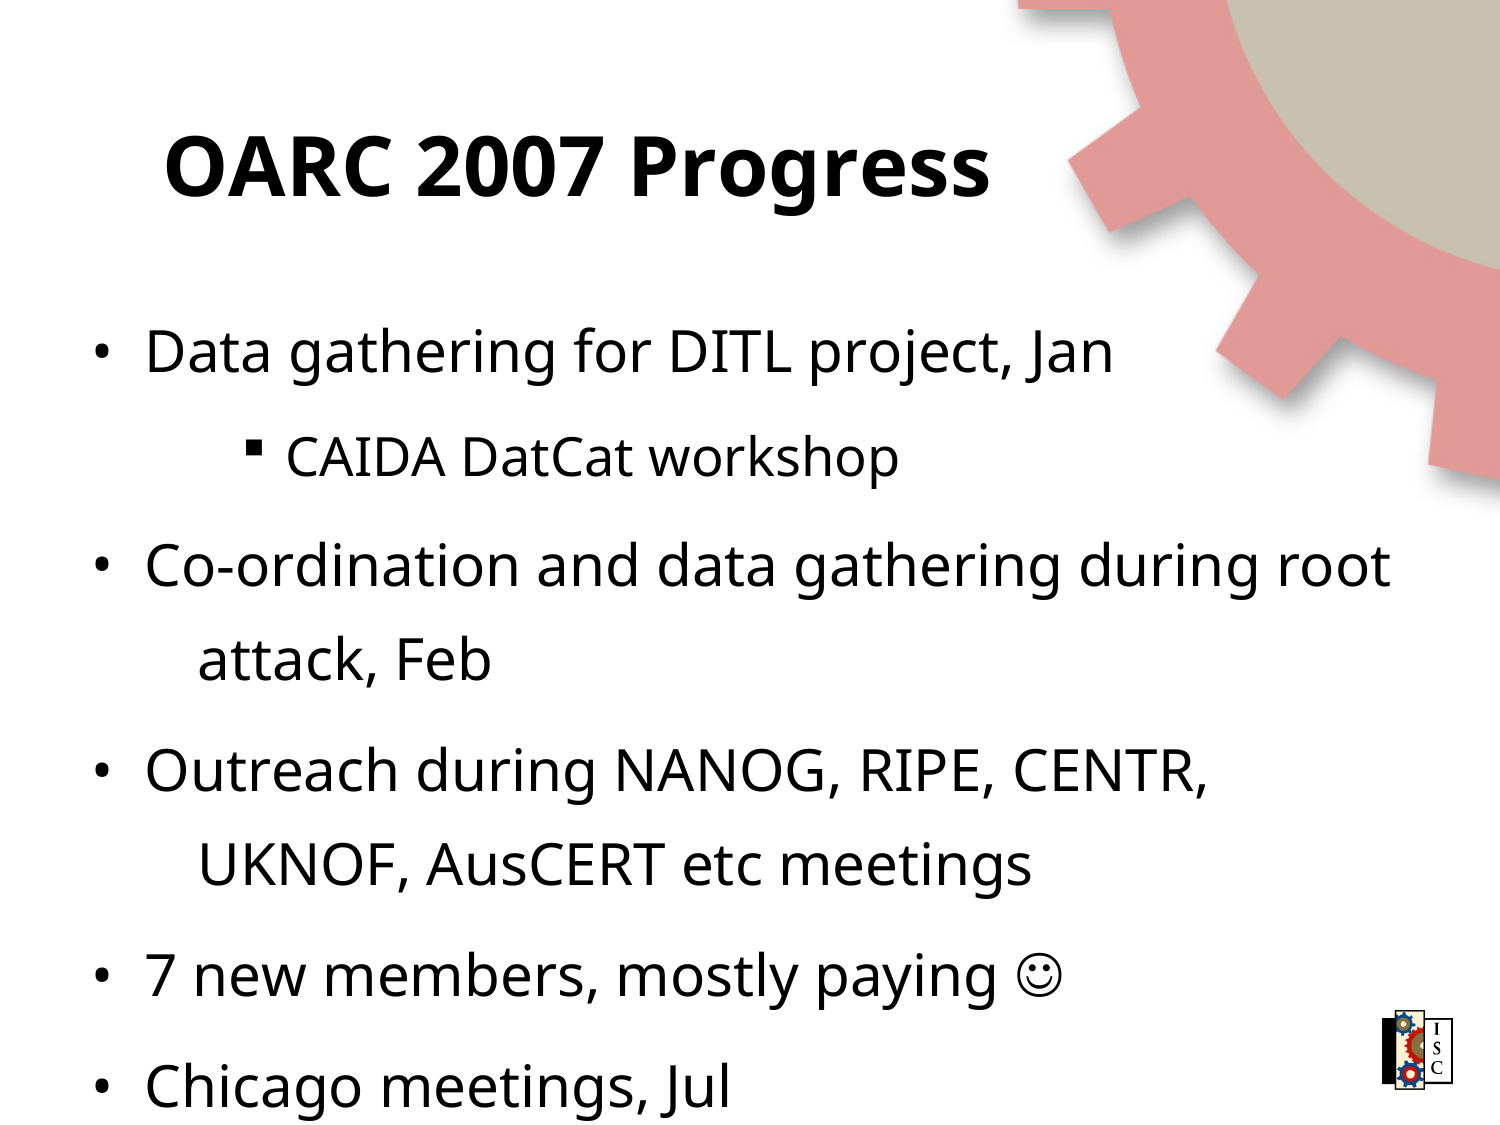

# OARC 2007 Progress
Data gathering for DITL project, Jan
CAIDA DatCat workshop
Co-ordination and data gathering during root attack, Feb
Outreach during NANOG, RIPE, CENTR, UKNOF, AusCERT etc meetings
7 new members, mostly paying 
Chicago meetings, Jul